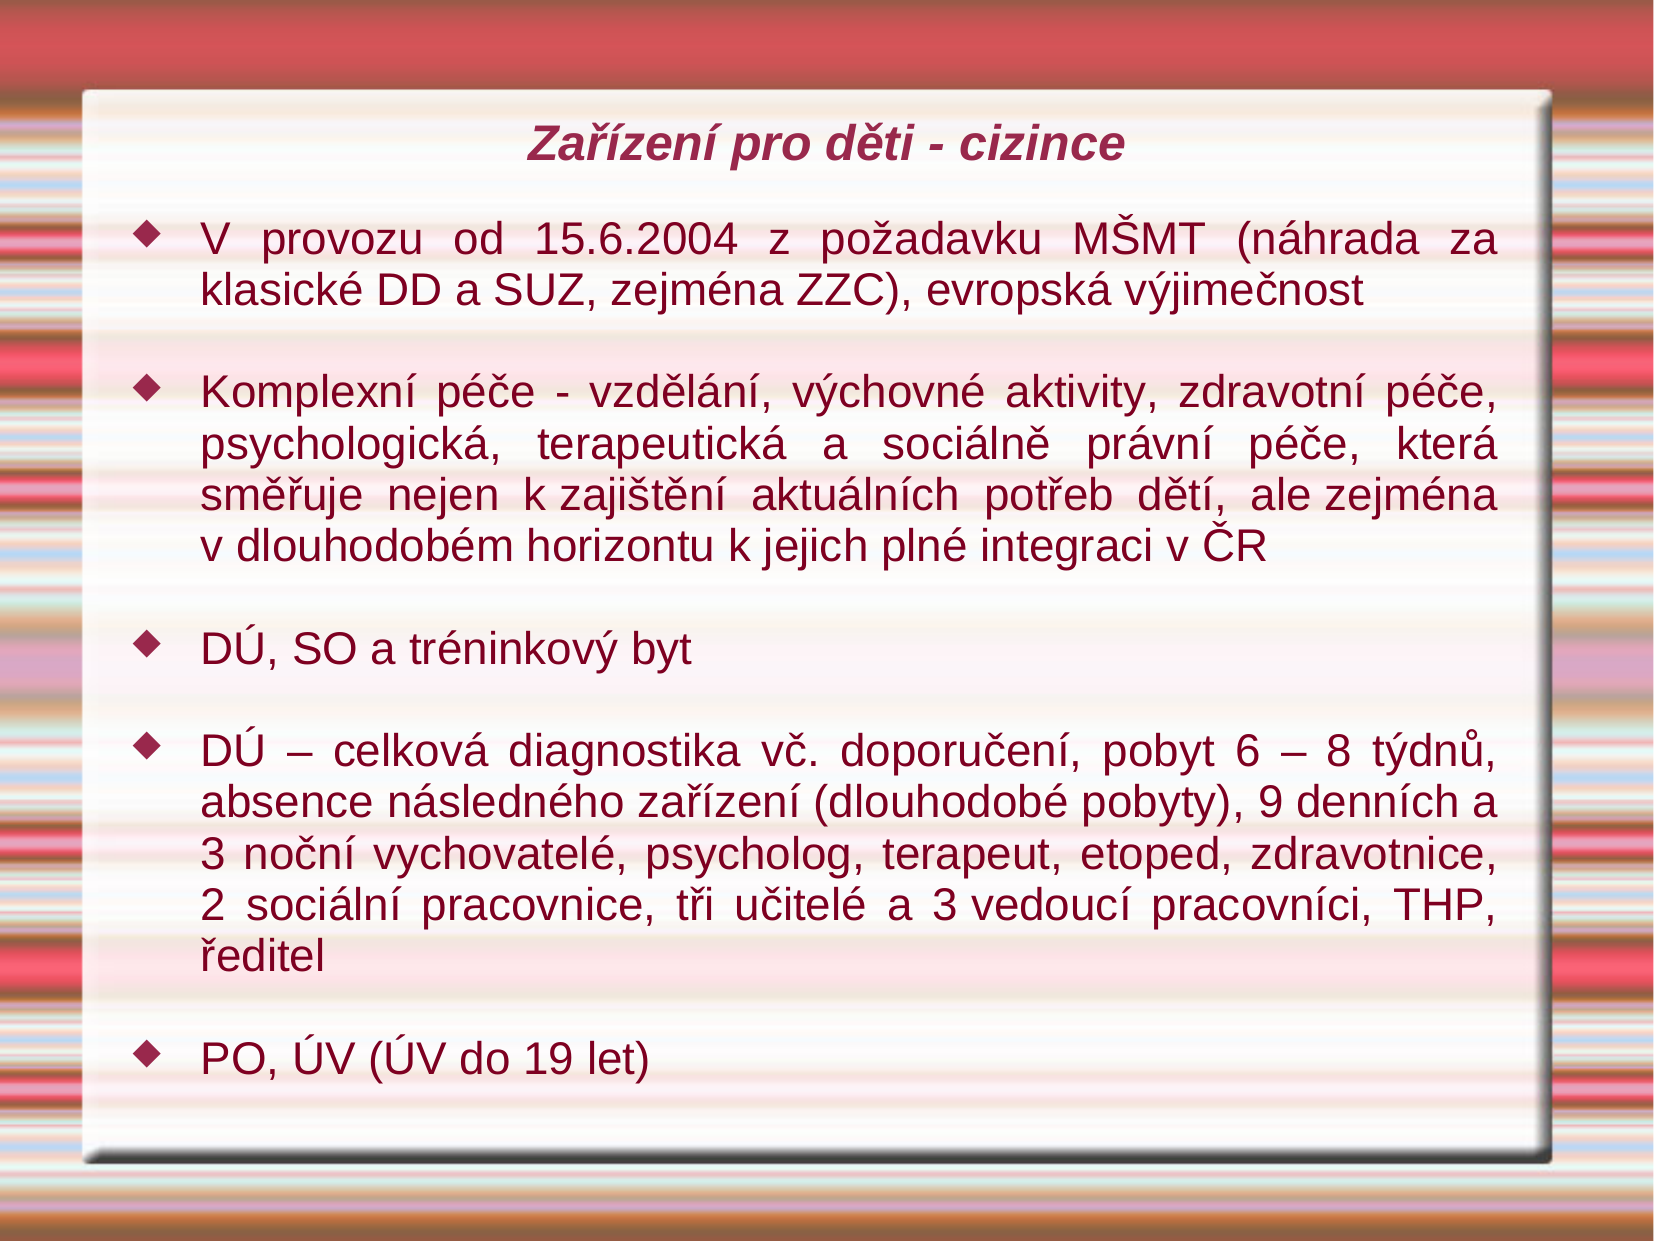

# Zařízení pro děti - cizince
V provozu od 15.6.2004 z požadavku MŠMT (náhrada za klasické DD a SUZ, zejména ZZC), evropská výjimečnost
Komplexní péče - vzdělání, výchovné aktivity, zdravotní péče, psychologická, terapeutická a sociálně právní péče, která směřuje nejen k zajištění aktuálních potřeb dětí, ale zejména v dlouhodobém horizontu k jejich plné integraci v ČR
DÚ, SO a tréninkový byt
DÚ – celková diagnostika vč. doporučení, pobyt 6 – 8 týdnů, absence následného zařízení (dlouhodobé pobyty), 9 denních a 3 noční vychovatelé, psycholog, terapeut, etoped, zdravotnice, 2 sociální pracovnice, tři učitelé a 3 vedoucí pracovníci, THP, ředitel
PO, ÚV (ÚV do 19 let)